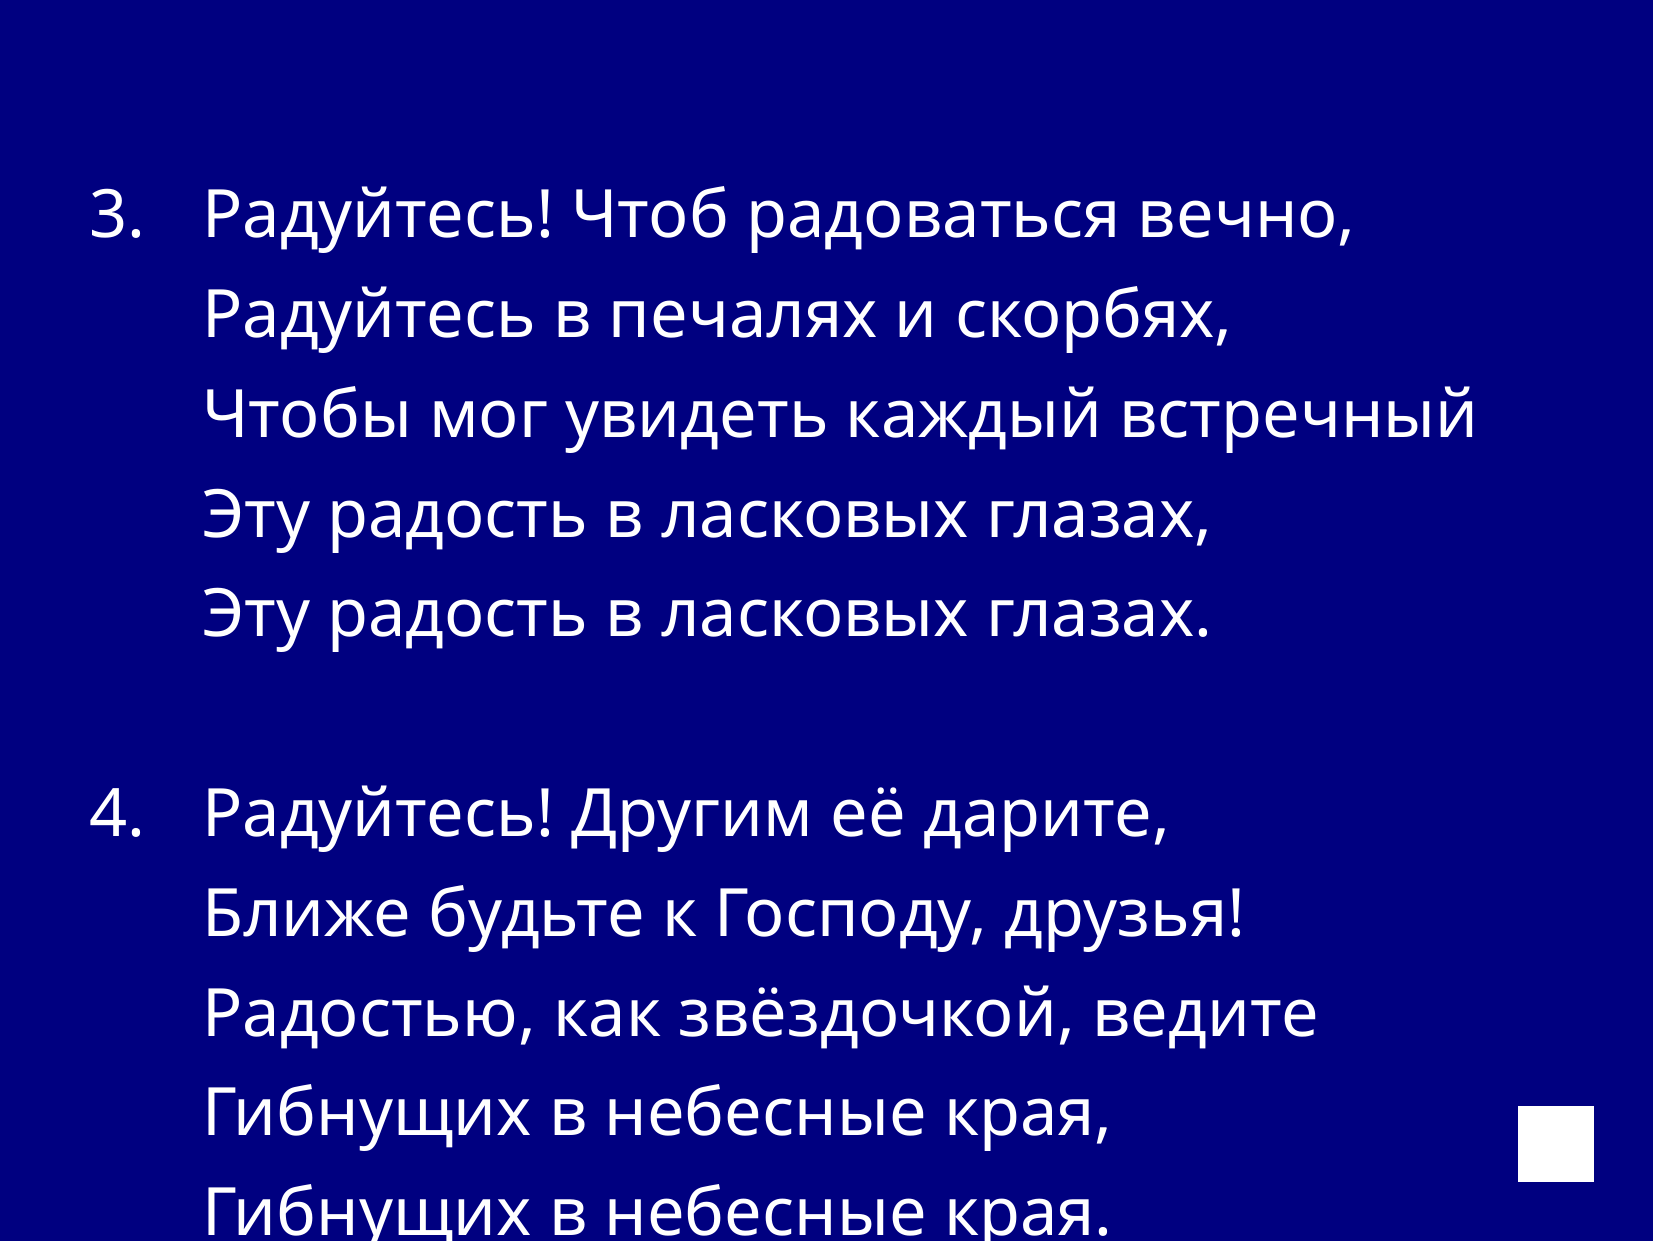

3.	Радуйтесь! Чтоб радоваться вечно,
	Радуйтесь в печалях и скорбях,
	Чтобы мог увидеть каждый встречный
	Эту радость в ласковых глазах,
	Эту радость в ласковых глазах.
4.	Радуйтесь! Другим её дарите,
	Ближе будьте к Господу, друзья!
	Радостью, как звёздочкой, ведите
	Гибнущих в небесные края,
	Гибнущих в небесные края.